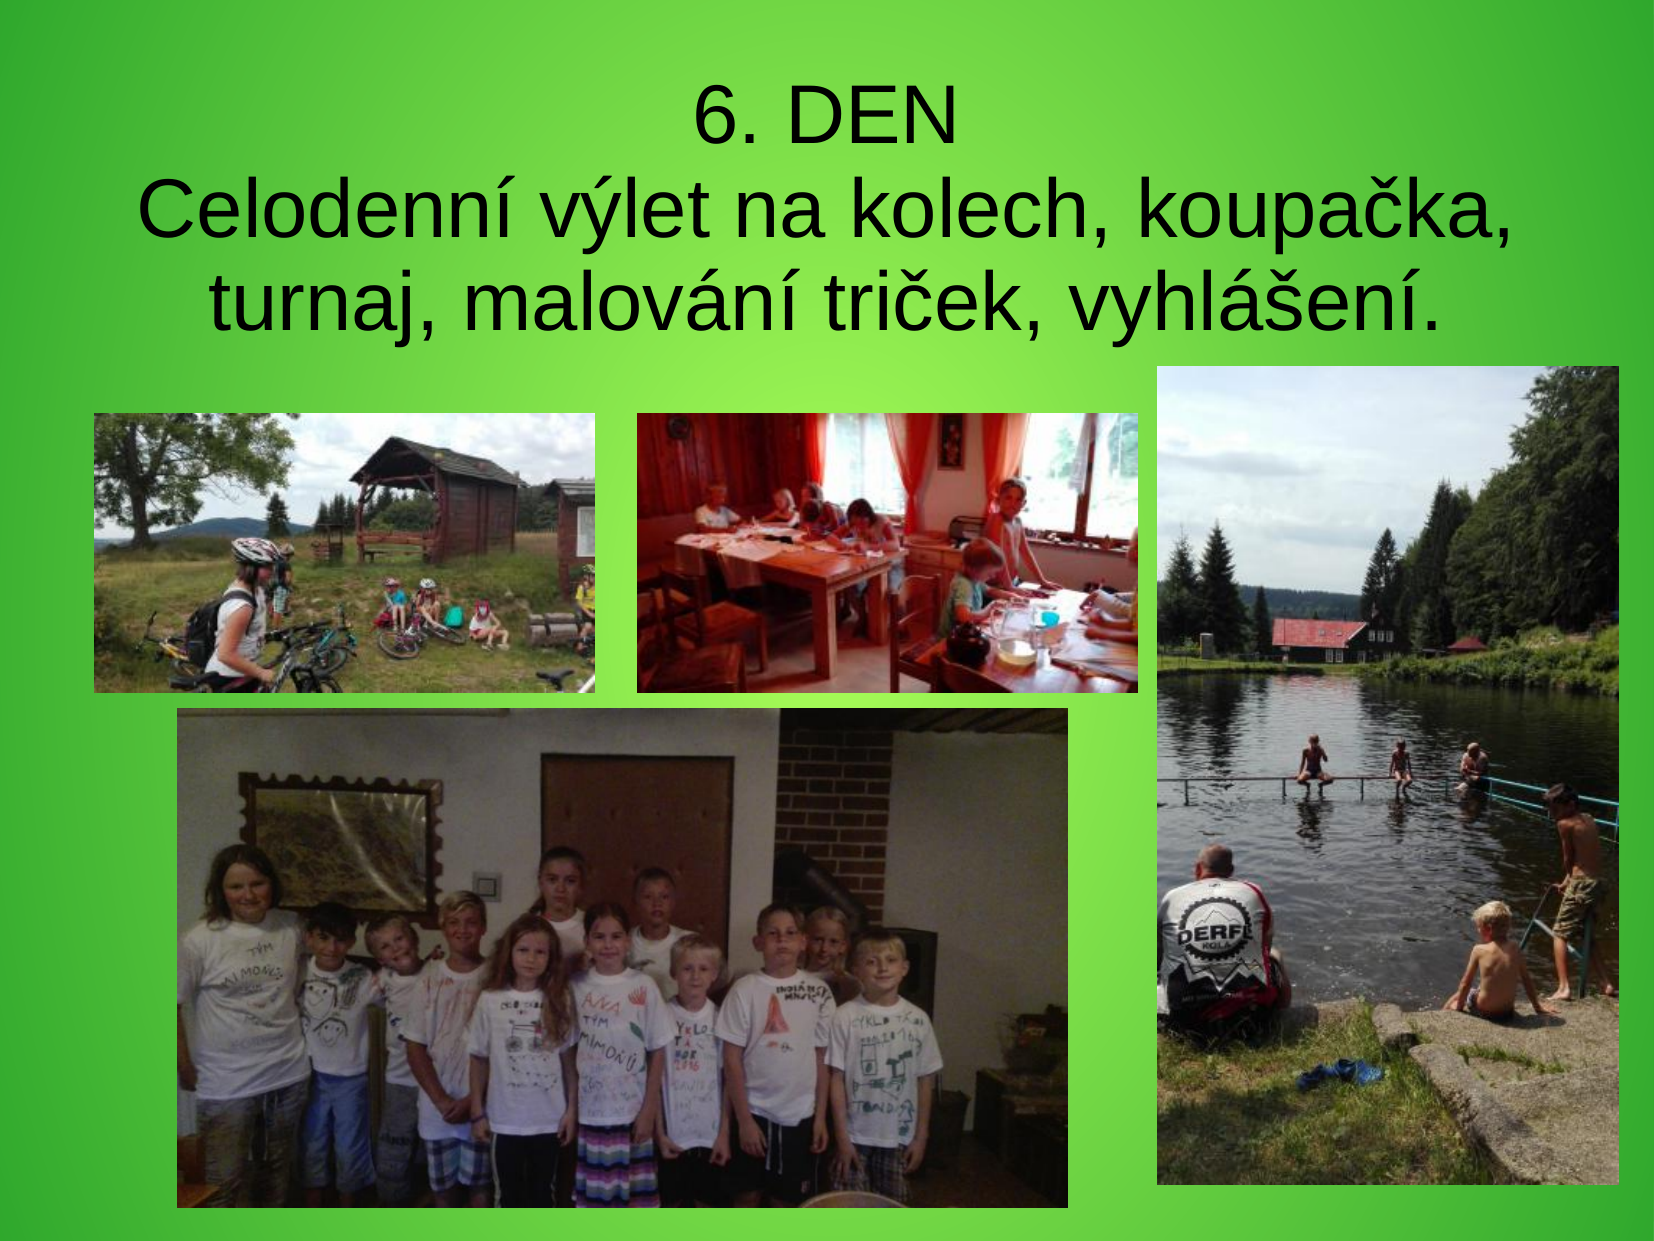

# 6. DEN Celodenní výlet na kolech, koupačka, turnaj, malování triček, vyhlášení.